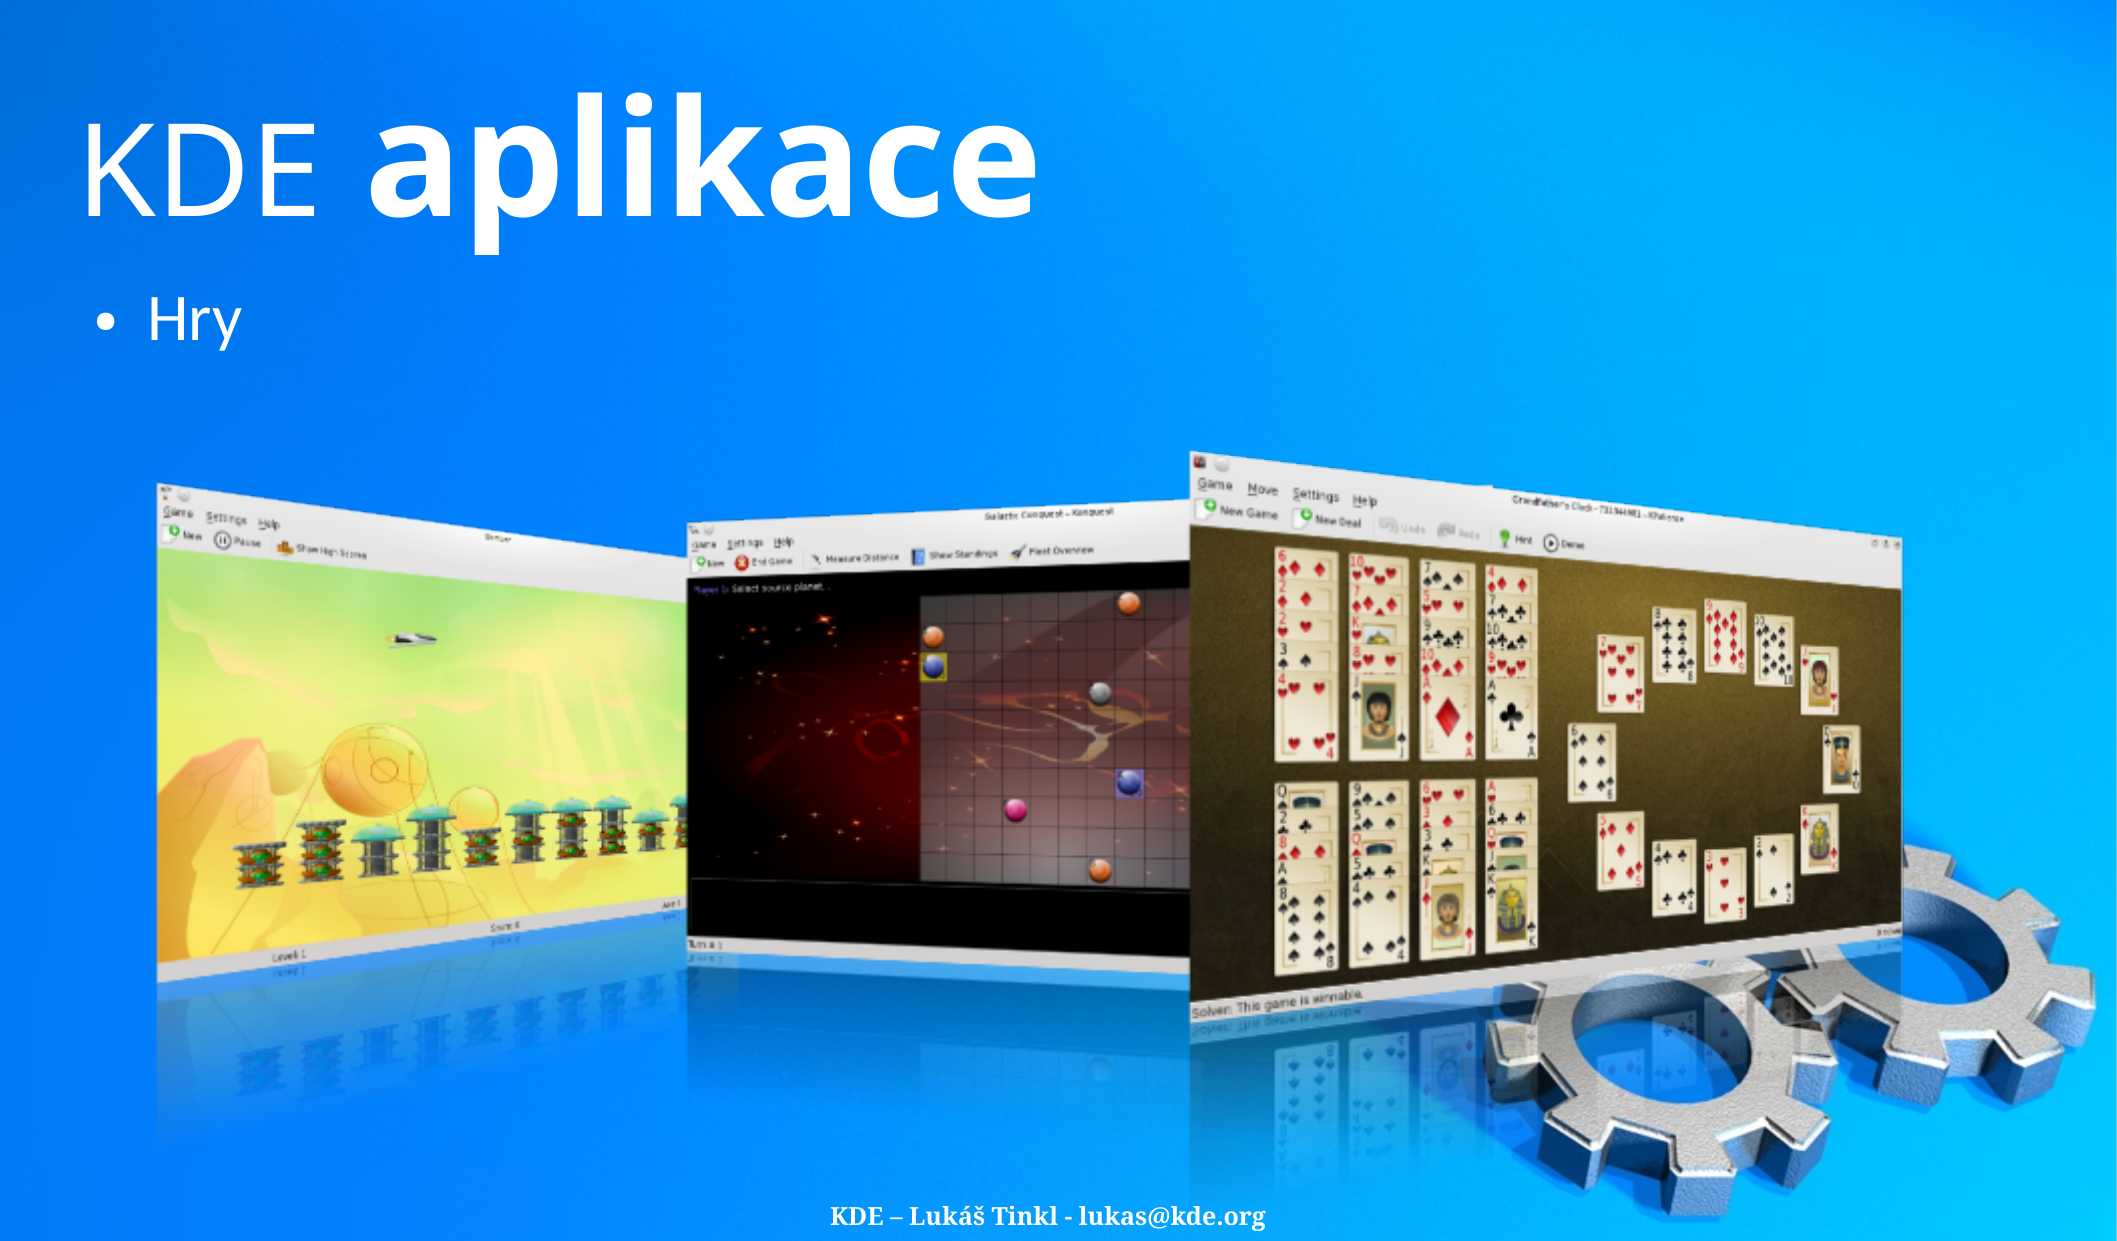

# KDE aplikace
Hry
KDE for Beginners - Sandro S. Andrade - sandroandrade@kde.org